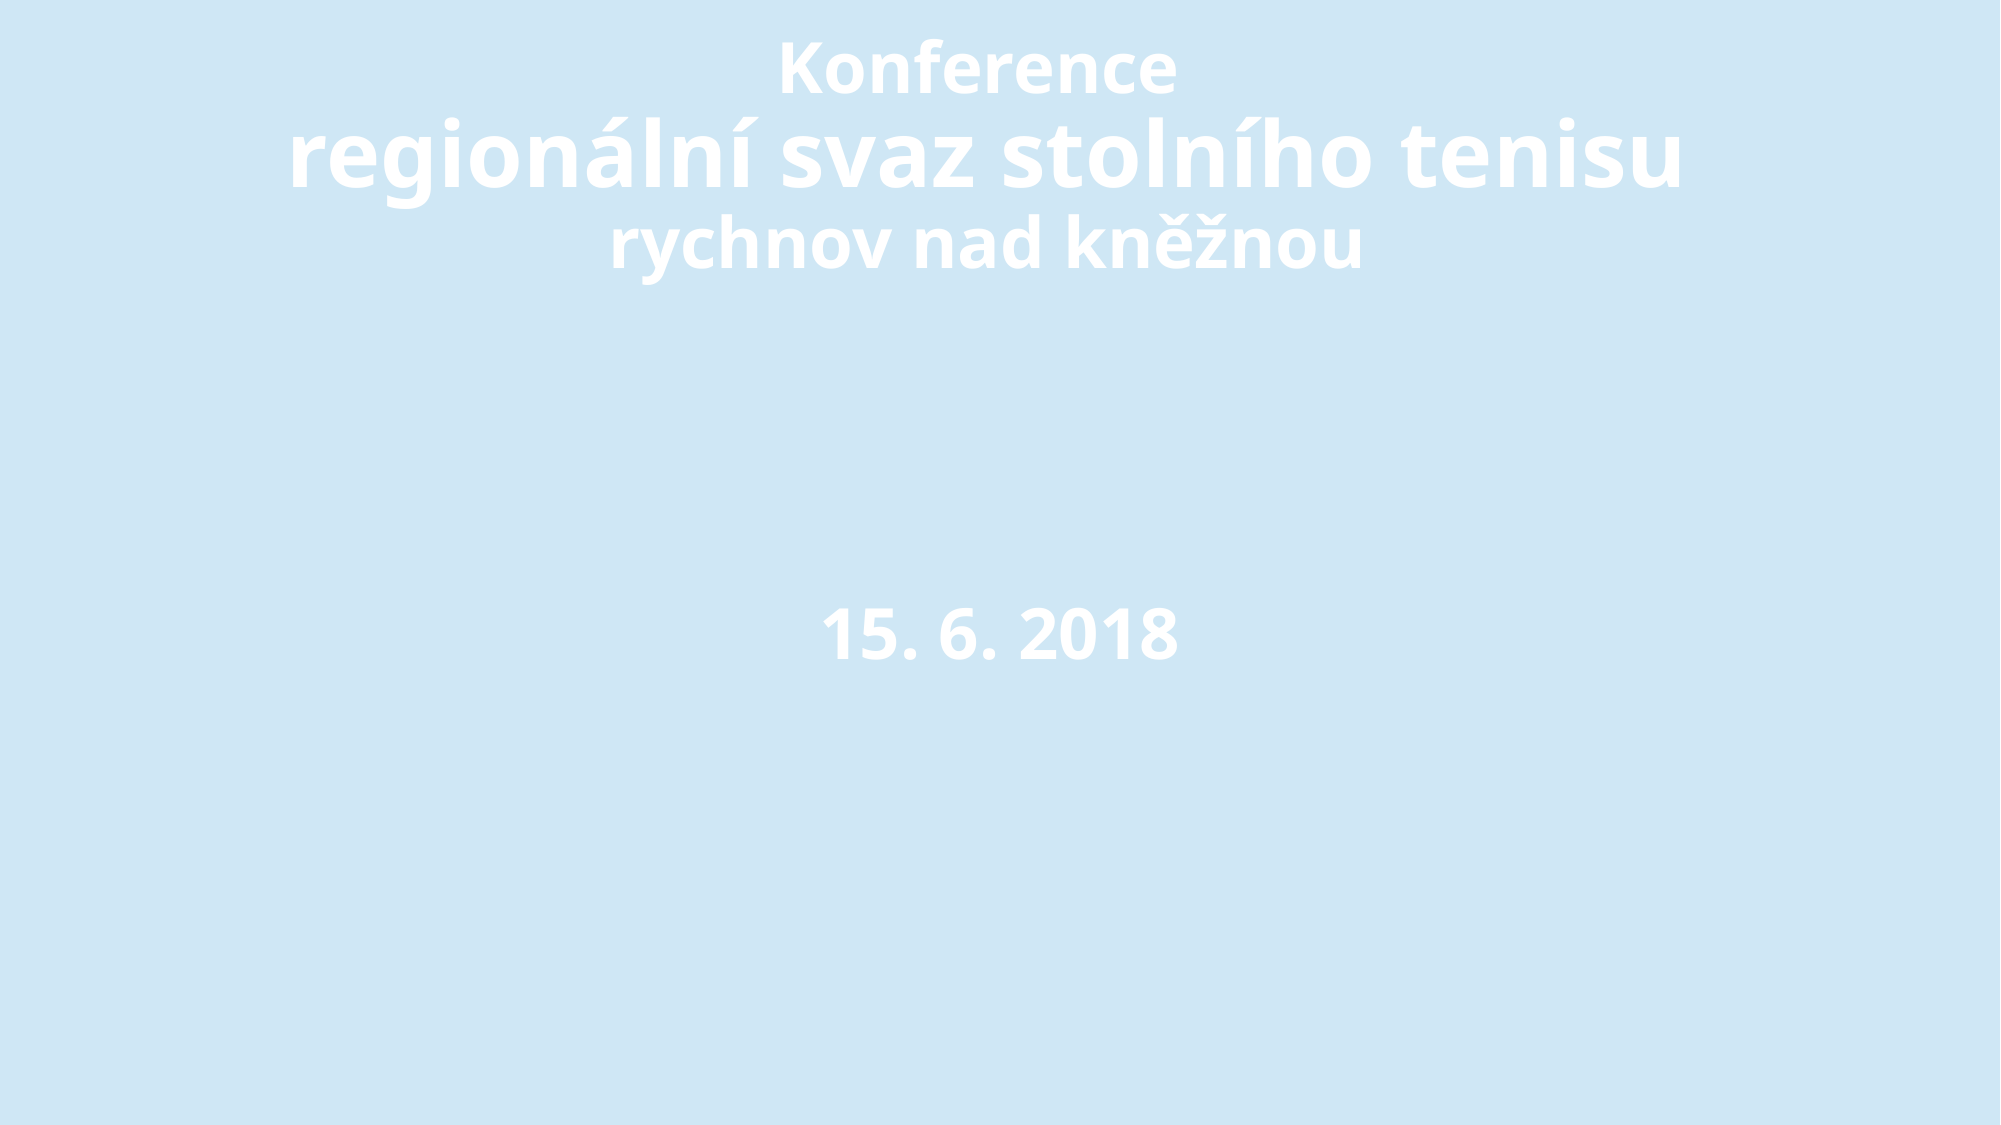

# Konference regionální svaz stolního tenisu rychnov nad kněžnou
15. 6. 2018